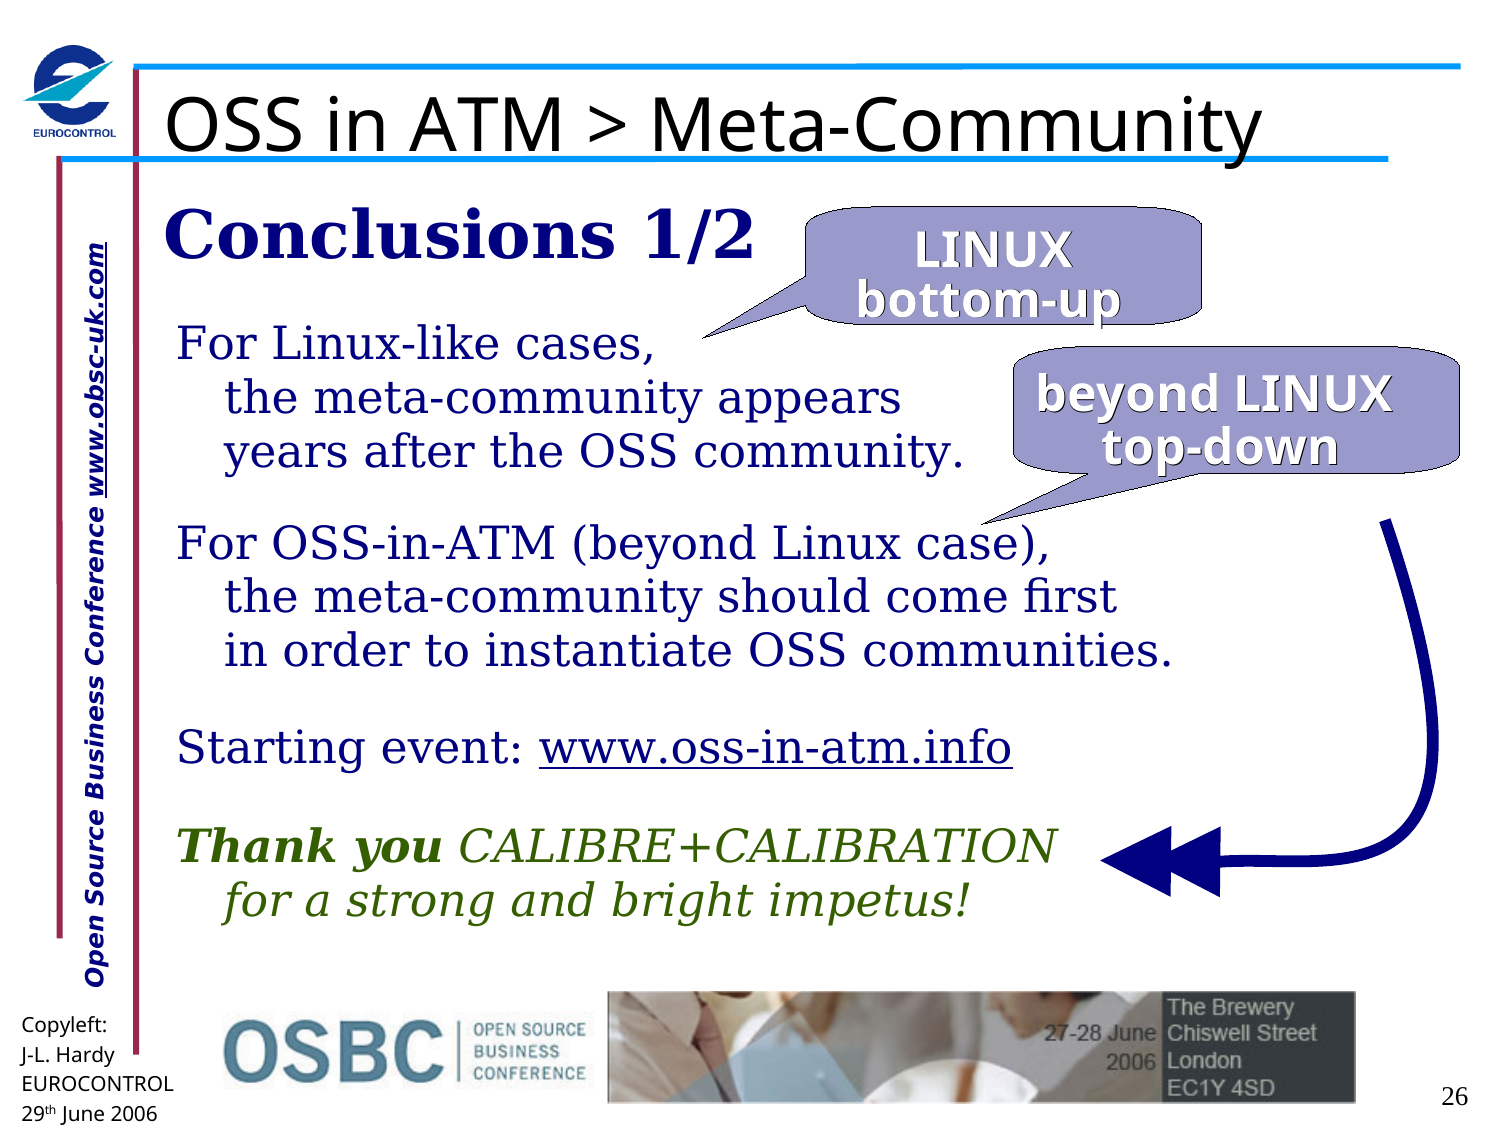

For Linux-like cases,
the meta-community appears
years after the OSS community.
Conclusions 1/2
LINUX
bottom-up
beyond LINUX
top-down
For OSS-in-ATM (beyond Linux case),
the meta-community should come first
in order to instantiate OSS communities.
Starting event: www.oss-in-atm.info
# Thank you CALIBRE+CALIBRATION for a strong and bright impetus!